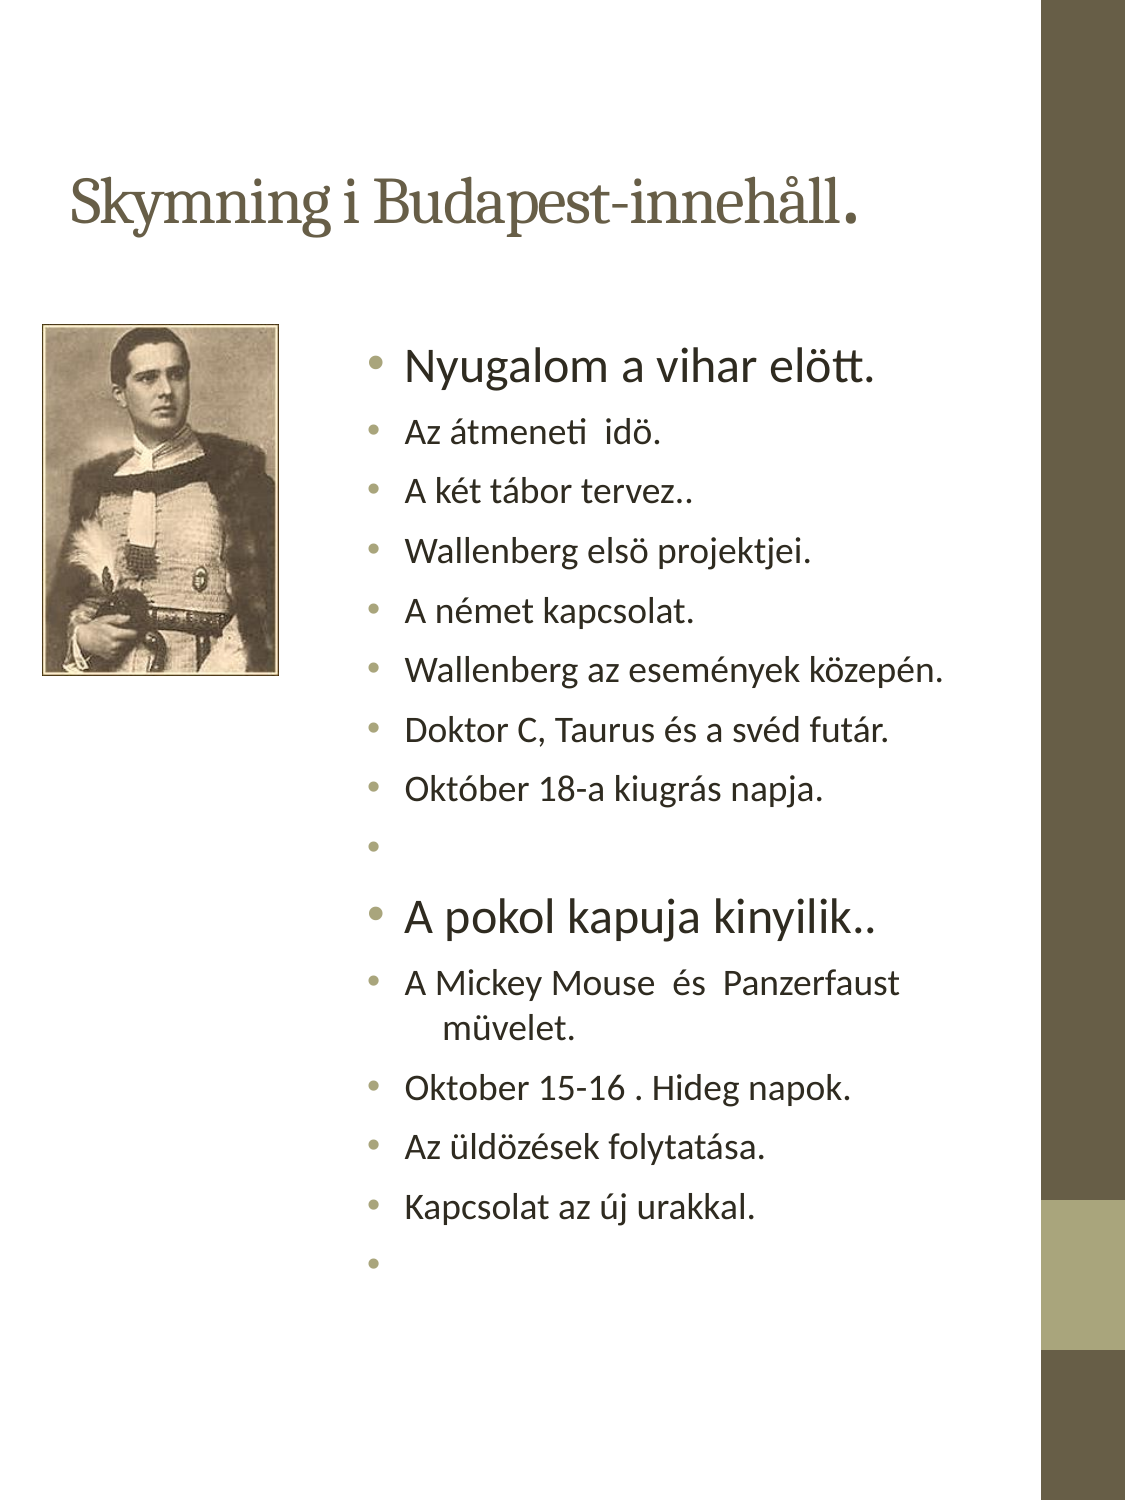

# Skymning i Budapest-innehåll.
Nyugalom a vihar elött.
Az átmeneti idö.
A két tábor tervez..
Wallenberg elsö projektjei.
A német kapcsolat.
Wallenberg az események közepén.
Doktor C, Taurus és a svéd futár.
Október 18-a kiugrás napja.
A pokol kapuja kinyilik..
A Mickey Mouse és Panzerfaust müvelet.
Oktober 15-16 . Hideg napok.
Az üldözések folytatása.
Kapcsolat az új urakkal.